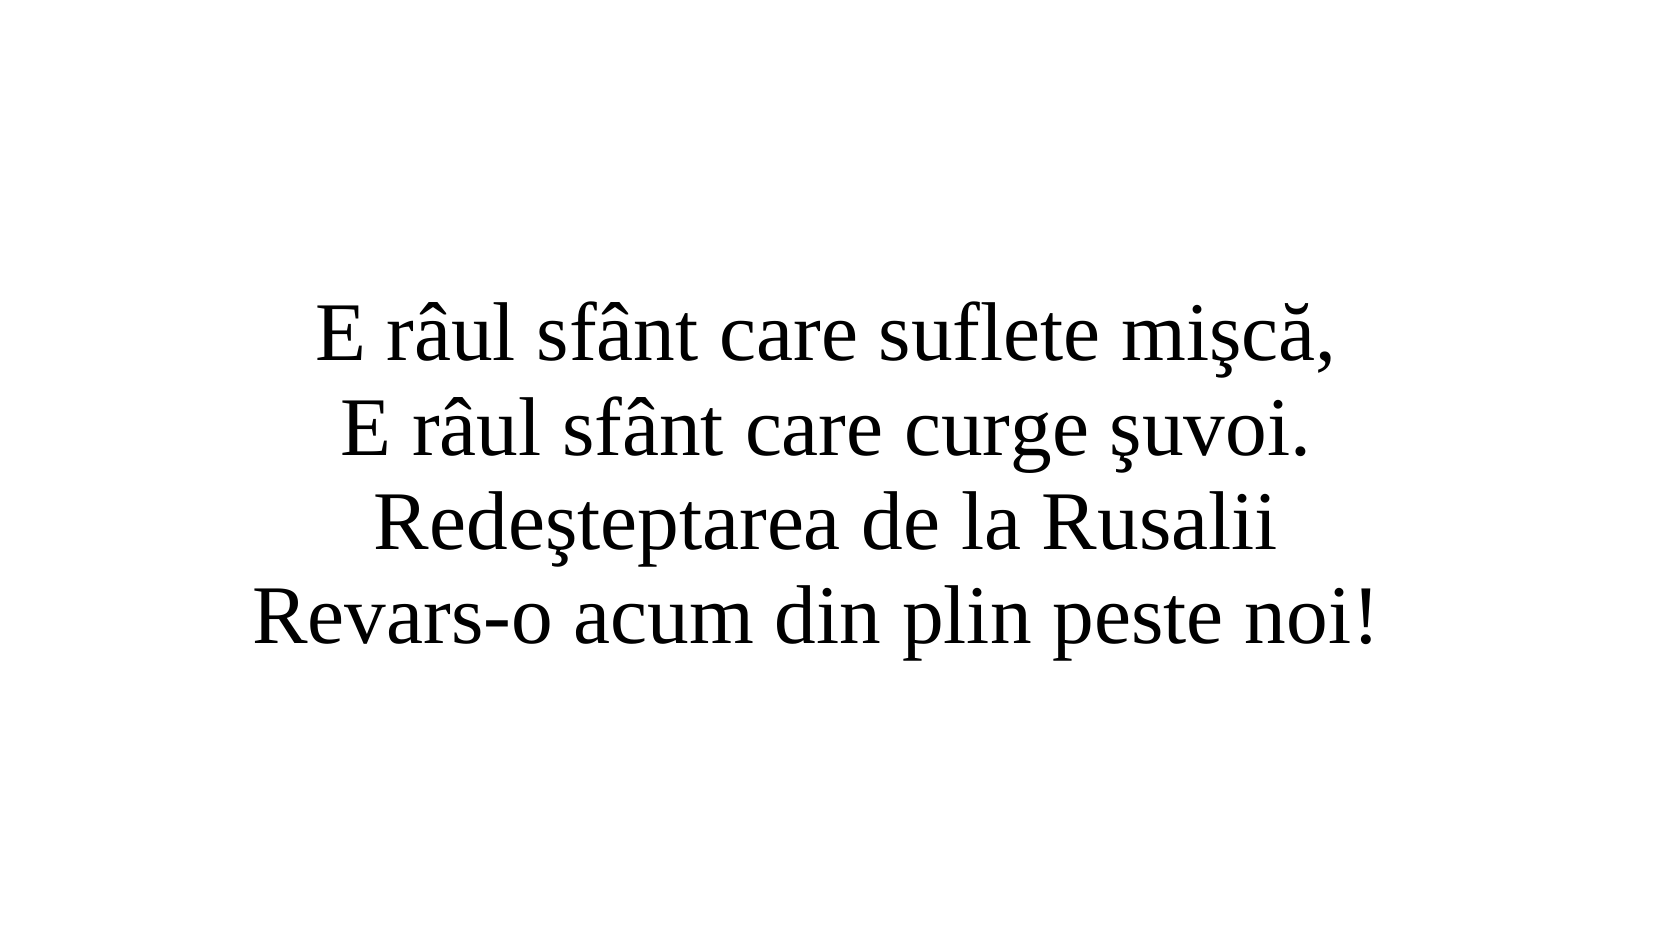

# E râul sfânt care suflete mişcă,
E râul sfânt care curge şuvoi.
Redeşteptarea de la Rusalii
Revars-o acum din plin peste noi!